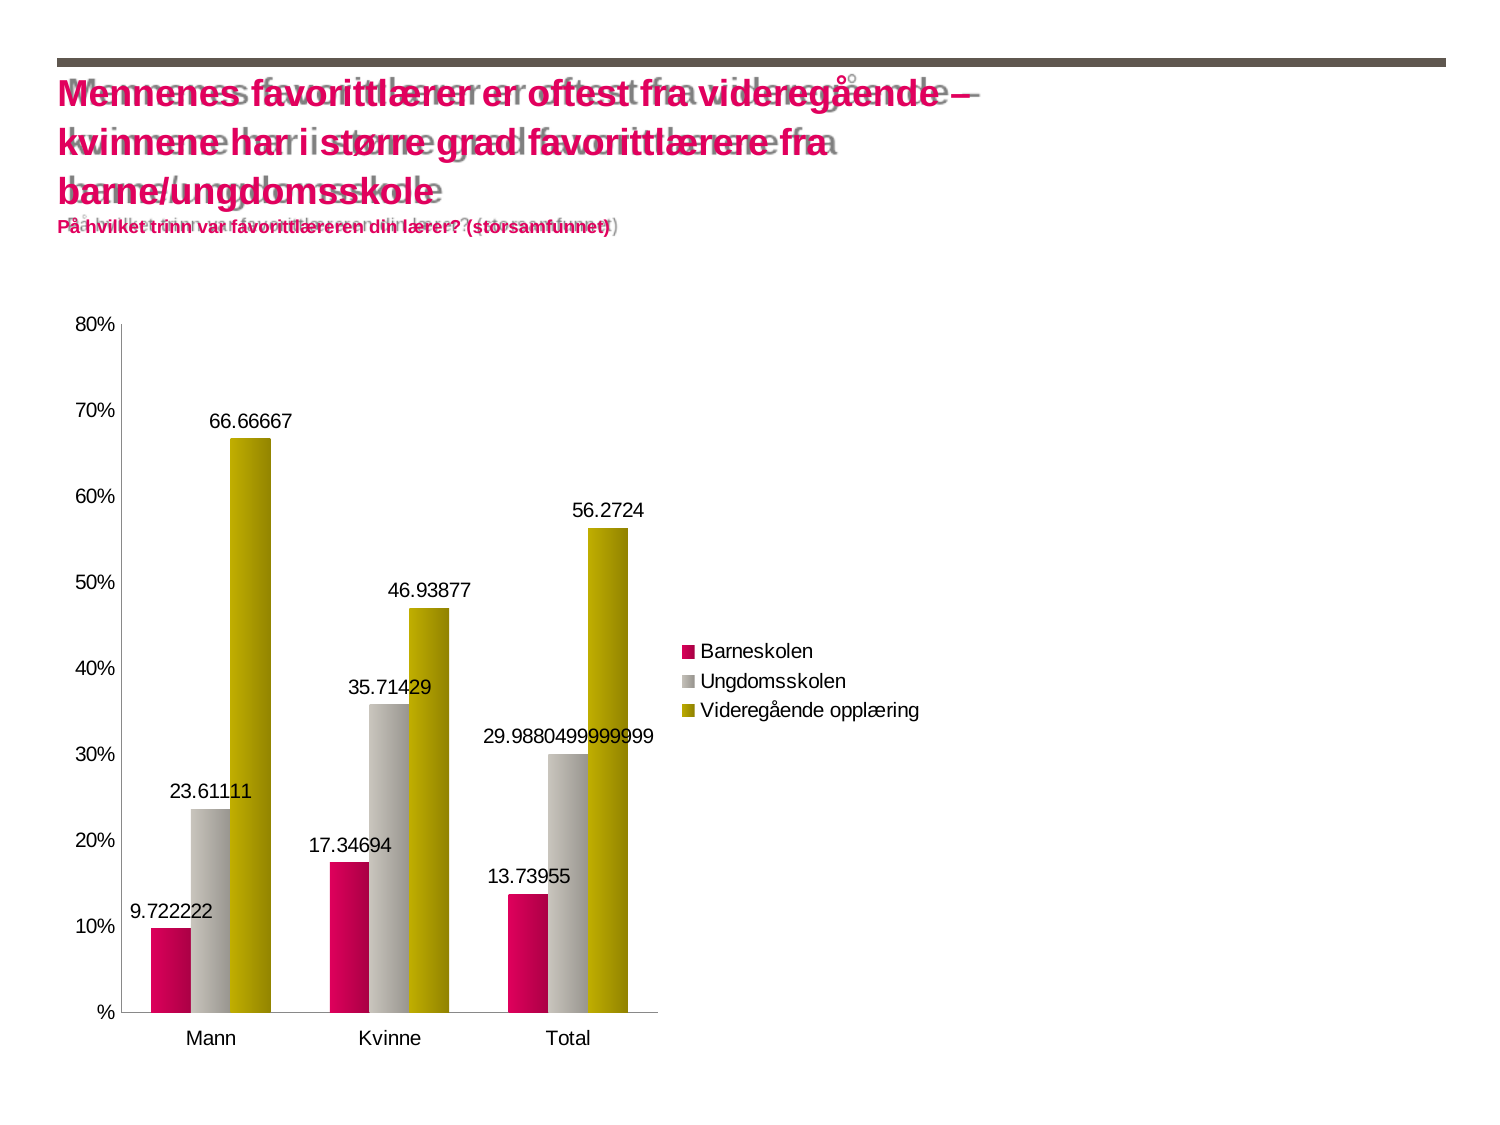

# Mennenes favorittlærer er oftest fra videregående – kvinnene har i større grad favorittlærere fra barne/ungdomsskole På hvilket trinn var favorittlæreren din lærer? (storsamfunnet)
### Chart
| Category | Barneskolen | Ungdomsskolen | Videregående opplæring |
|---|---|---|---|
| Mann | 9.722222 | 23.61111 | 66.66667 |
| Kvinne | 17.34694 | 35.71429 | 46.93877 |
| Total | 13.73955 | 29.9880499999999 | 56.2724 |